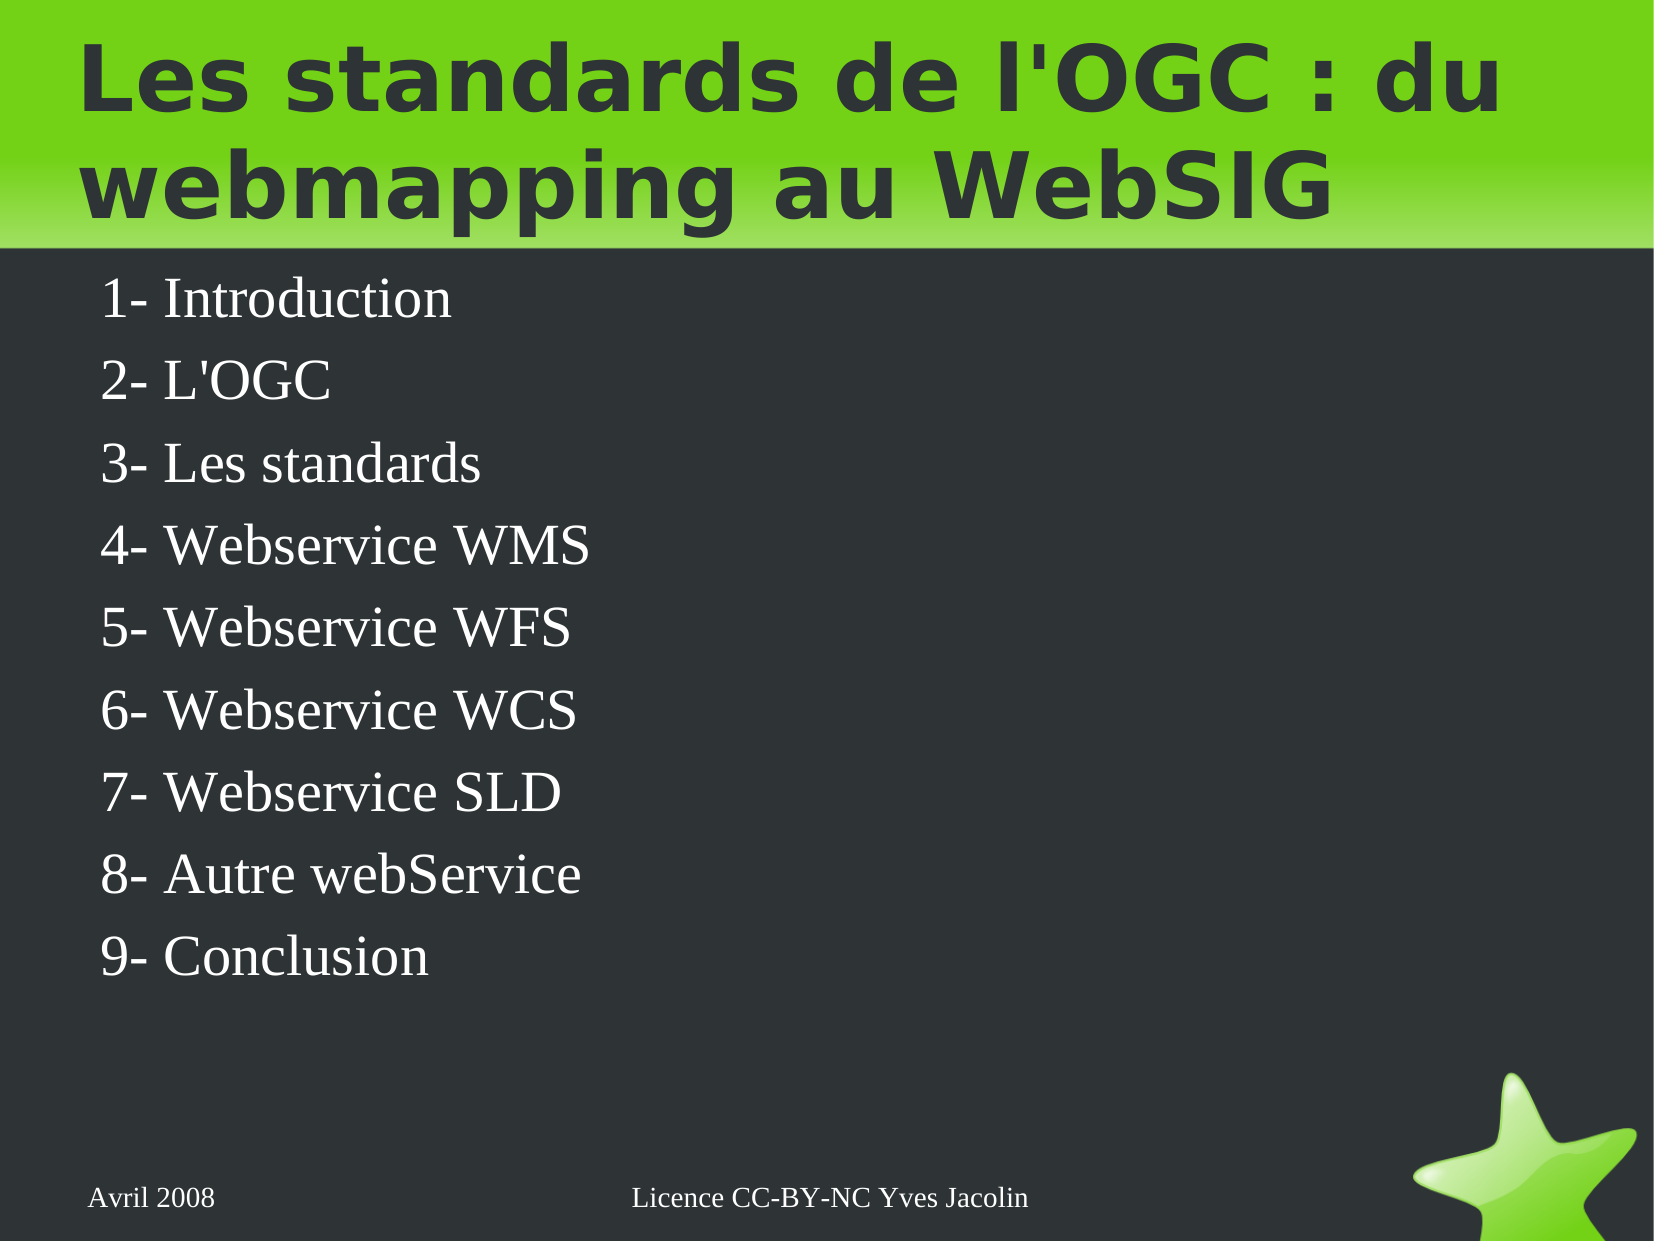

# Les standards de l'OGC : du webmapping au WebSIG
1- Introduction
2- L'OGC
3- Les standards
4- Webservice WMS
5- Webservice WFS
6- Webservice WCS
7- Webservice SLD
8- Autre webService
9- Conclusion